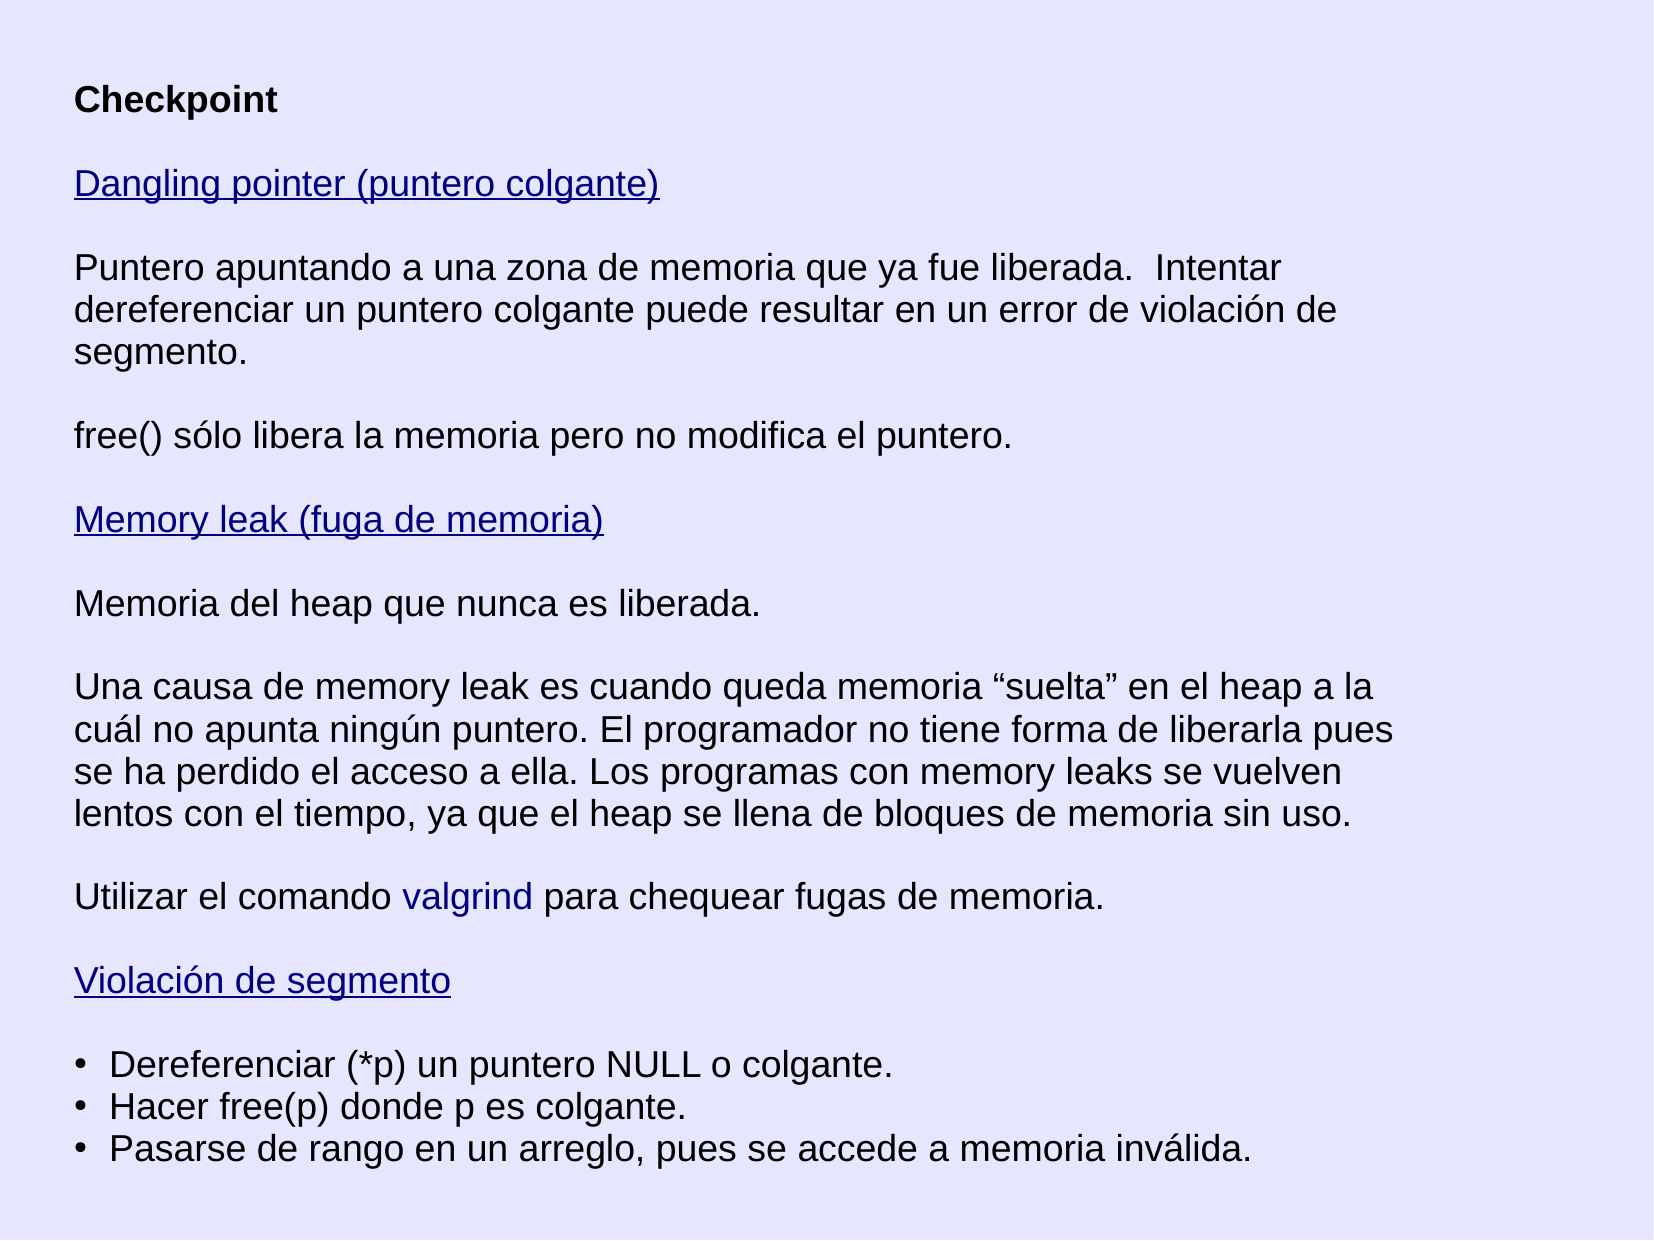

Checkpoint
Dangling pointer (puntero colgante)
Puntero apuntando a una zona de memoria que ya fue liberada. Intentar dereferenciar un puntero colgante puede resultar en un error de violación de segmento.
free() sólo libera la memoria pero no modifica el puntero.
Memory leak (fuga de memoria)
Memoria del heap que nunca es liberada.
Una causa de memory leak es cuando queda memoria “suelta” en el heap a la cuál no apunta ningún puntero. El programador no tiene forma de liberarla pues se ha perdido el acceso a ella. Los programas con memory leaks se vuelven lentos con el tiempo, ya que el heap se llena de bloques de memoria sin uso.
Utilizar el comando valgrind para chequear fugas de memoria.
Violación de segmento
Dereferenciar (*p) un puntero NULL o colgante.
Hacer free(p) donde p es colgante.
Pasarse de rango en un arreglo, pues se accede a memoria inválida.